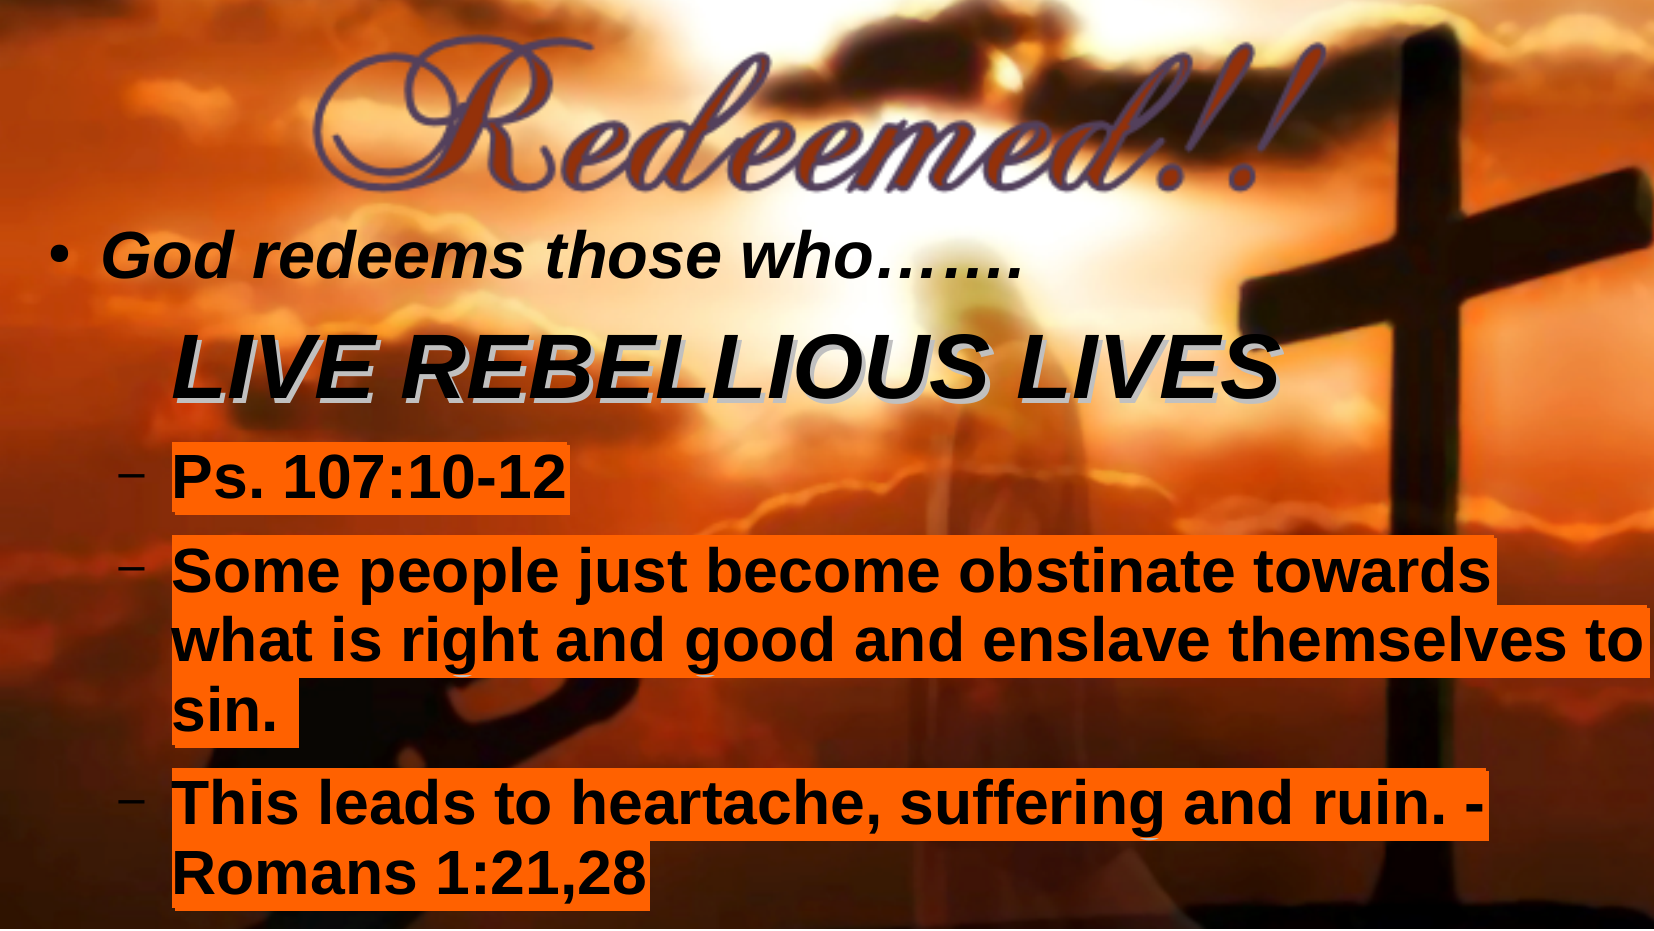

# God redeems those who…….
LIVE REBELLIOUS LIVES
Ps. 107:10-12
Some people just become obstinate towards what is right and good and enslave themselves to sin.
This leads to heartache, suffering and ruin. - Romans 1:21,28